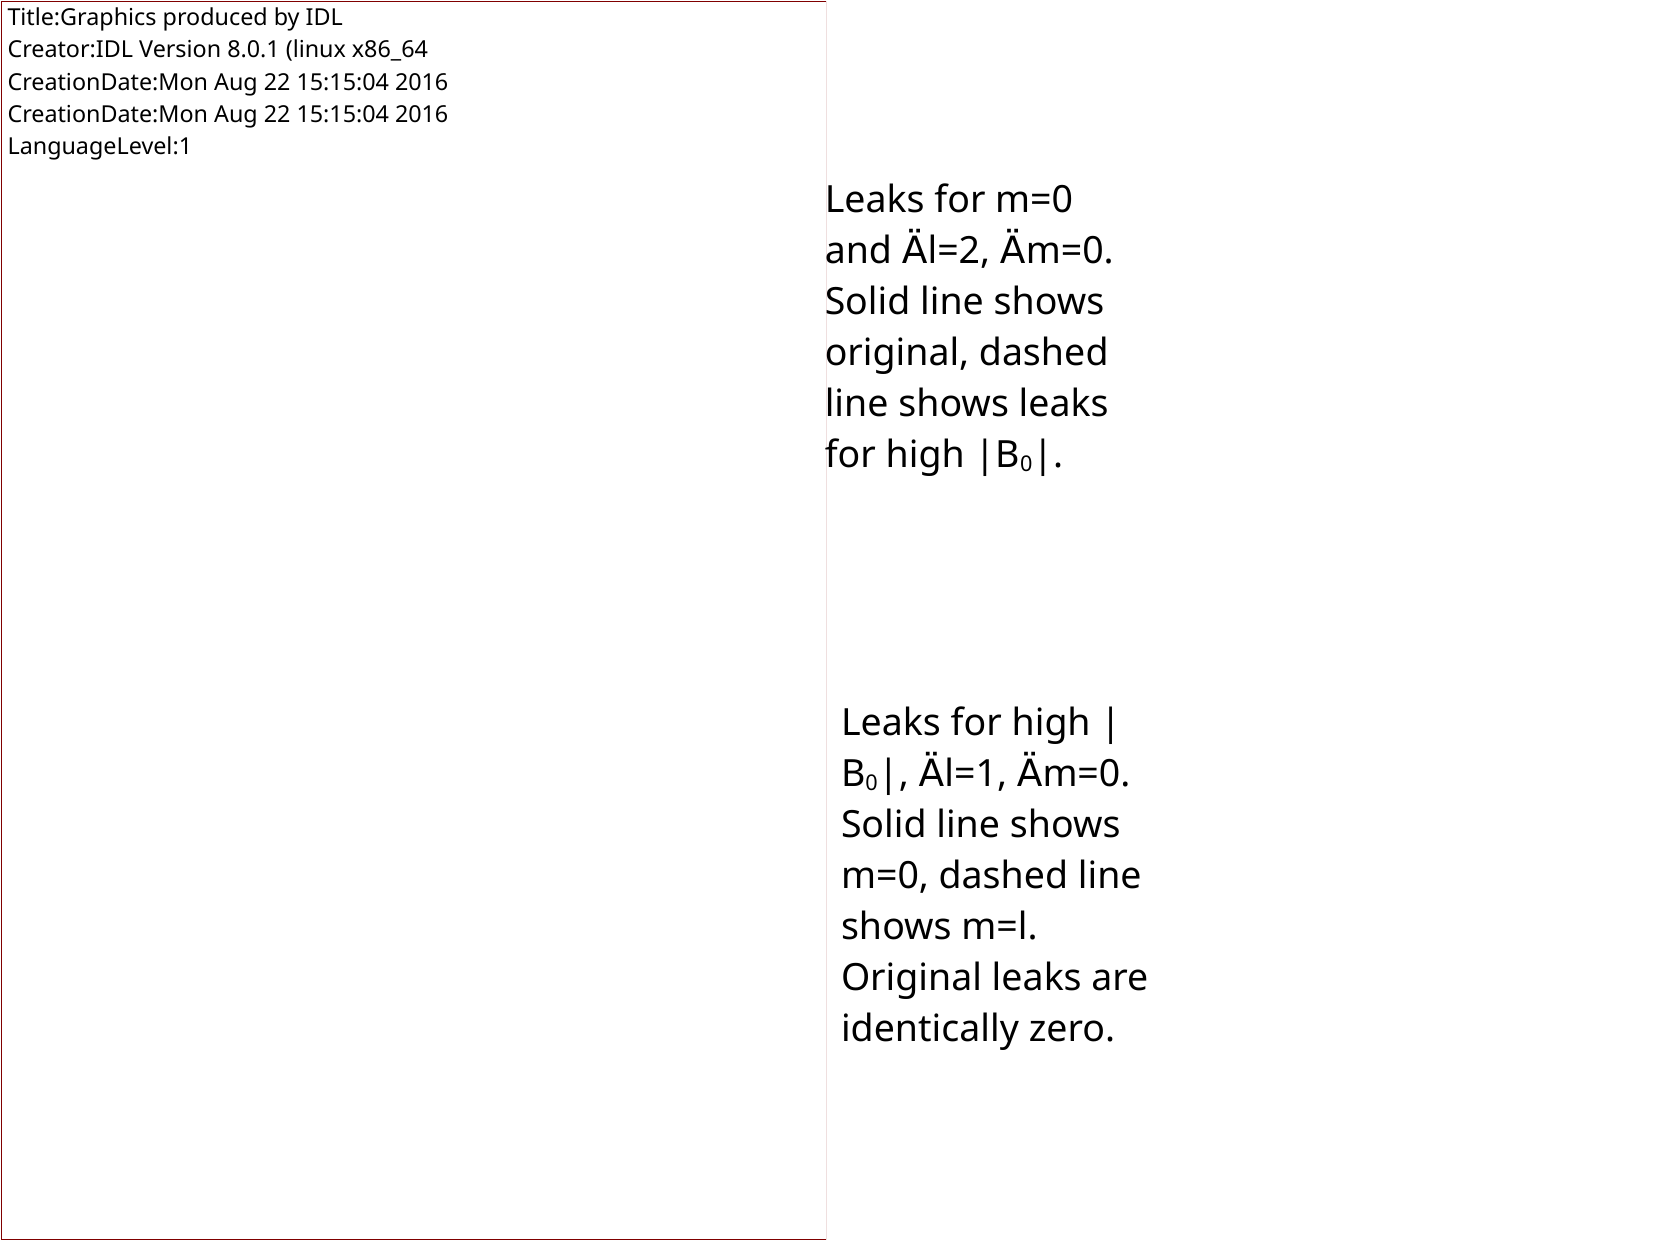

Leaks for m=0 and Äl=2, Äm=0. Solid line shows original, dashed line shows leaks for high |B0|.
Leaks for high |B0|, Äl=1, Äm=0. Solid line shows m=0, dashed line shows m=l. Original leaks are identically zero.